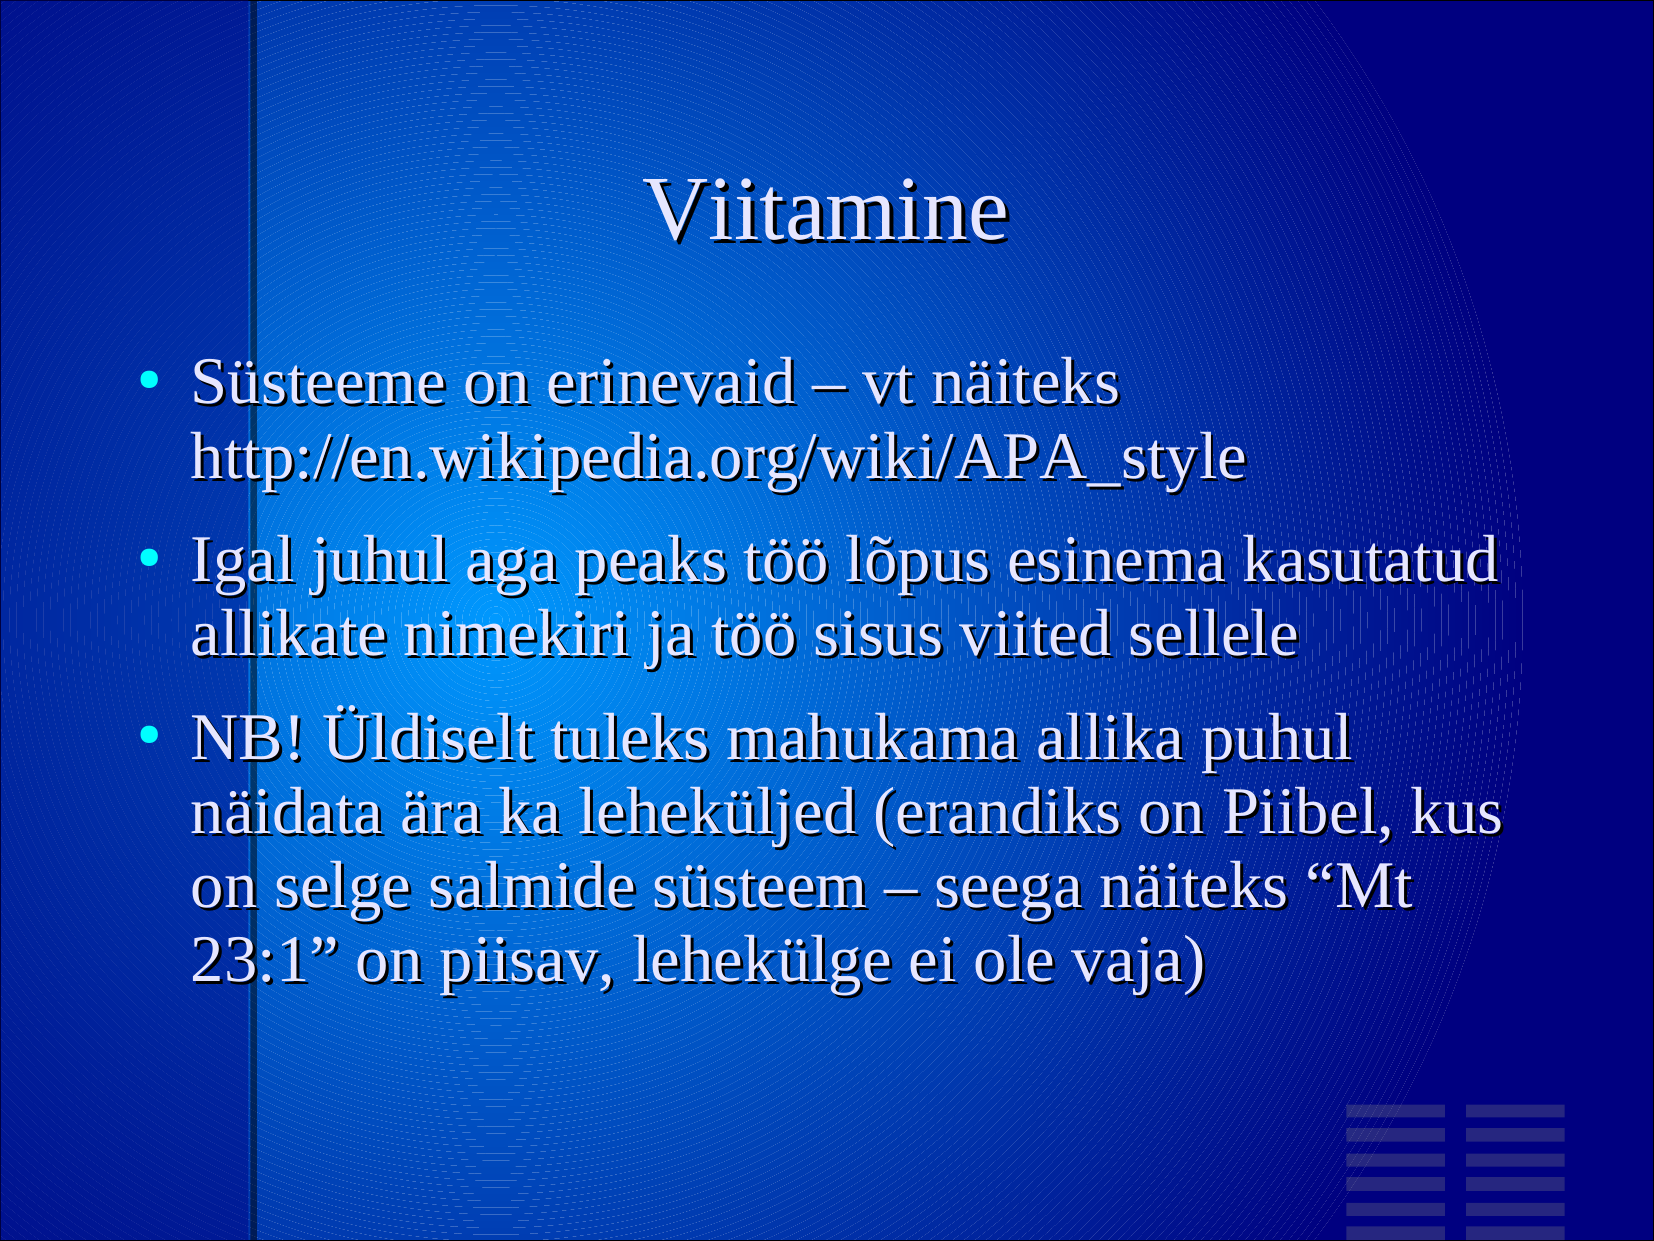

# Viitamine
Süsteeme on erinevaid – vt näiteks http://en.wikipedia.org/wiki/APA_style
Igal juhul aga peaks töö lõpus esinema kasutatud allikate nimekiri ja töö sisus viited sellele
NB! Üldiselt tuleks mahukama allika puhul näidata ära ka leheküljed (erandiks on Piibel, kus on selge salmide süsteem – seega näiteks “Mt 23:1” on piisav, lehekülge ei ole vaja)